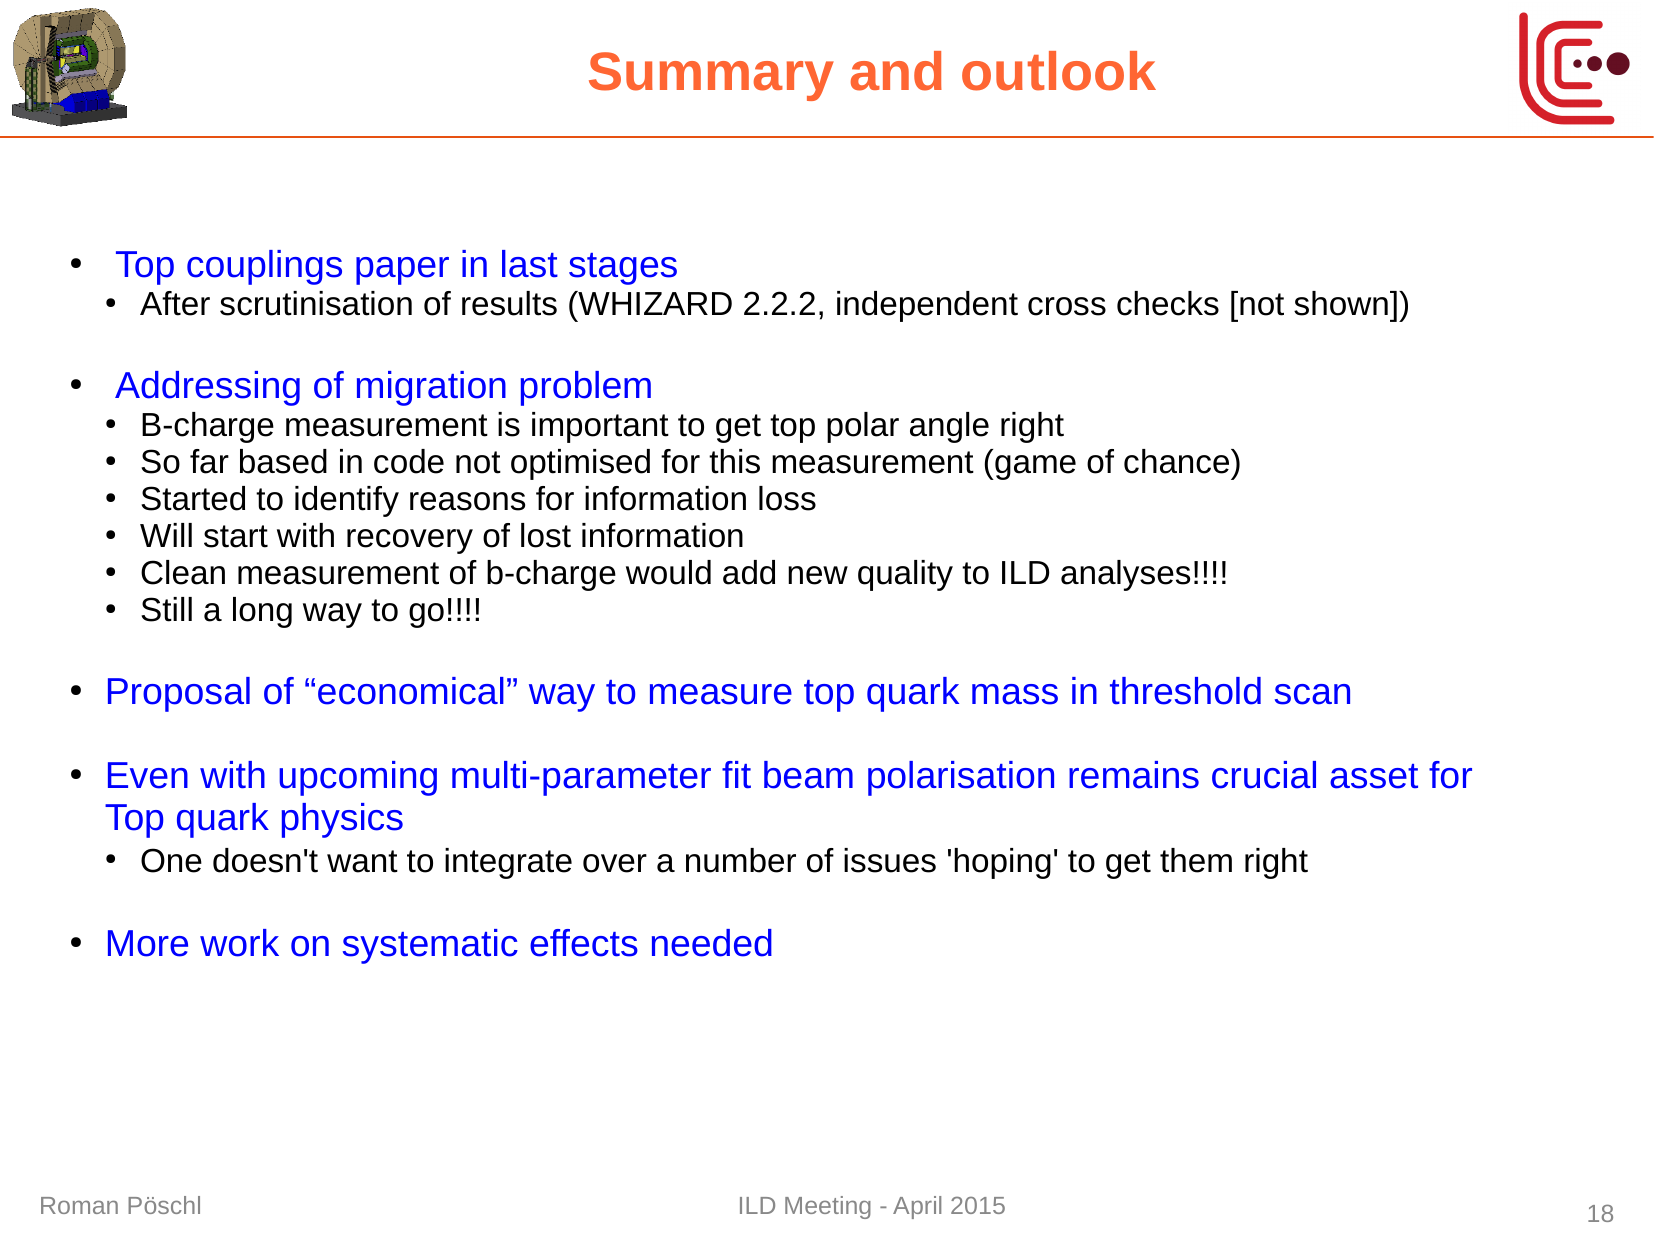

# Summary and outlook
 Top couplings paper in last stages
After scrutinisation of results (WHIZARD 2.2.2, independent cross checks [not shown])
 Addressing of migration problem
B-charge measurement is important to get top polar angle right
So far based in code not optimised for this measurement (game of chance)
Started to identify reasons for information loss
Will start with recovery of lost information
Clean measurement of b-charge would add new quality to ILD analyses!!!!
Still a long way to go!!!!
Proposal of “economical” way to measure top quark mass in threshold scan
Even with upcoming multi-parameter fit beam polarisation remains crucial asset for
Top quark physics
One doesn't want to integrate over a number of issues 'hoping' to get them right
More work on systematic effects needed